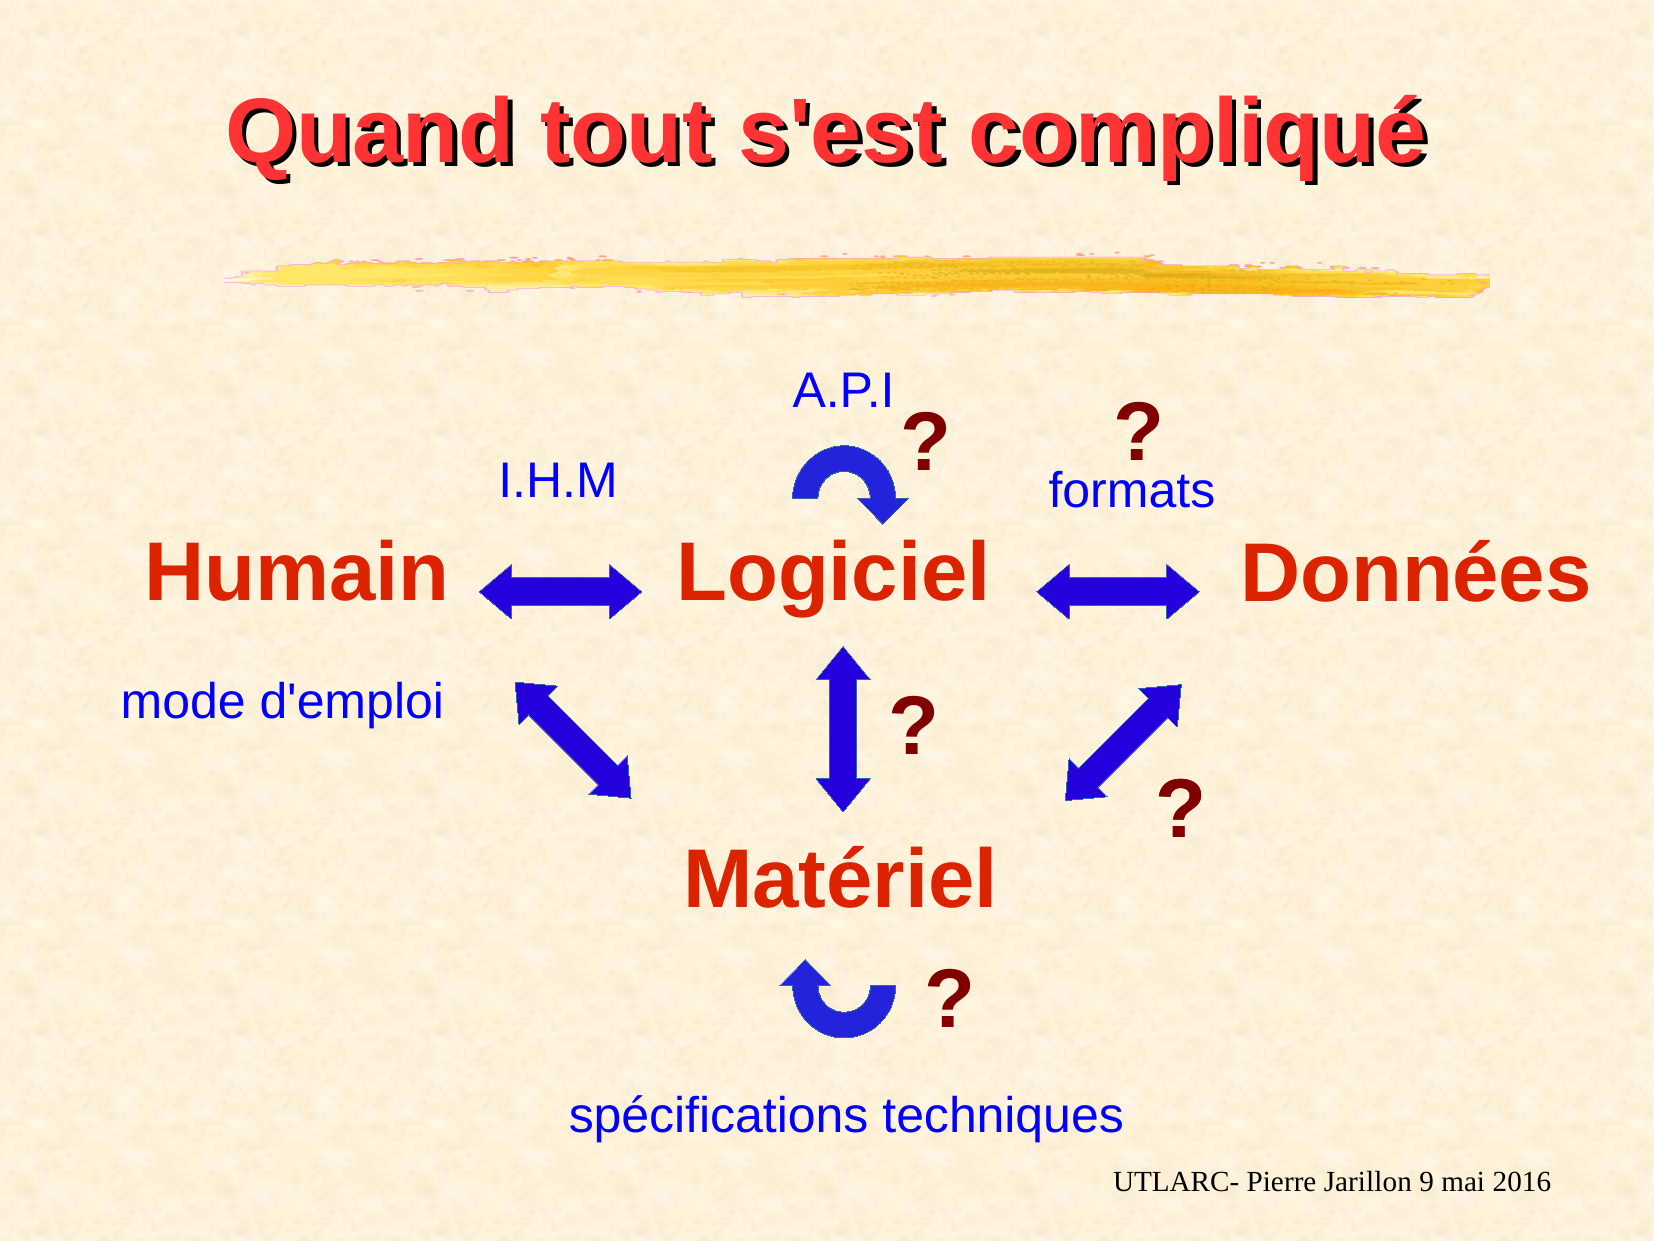

# Quand tout s'est compliqué
A.P.I
?
?
I.H.M
formats
Logiciel
Humain
Données
mode d'emploi
?
?
?
Matériel
?
spécifications techniques
UTLARC- Pierre Jarillon 9 mai 2016